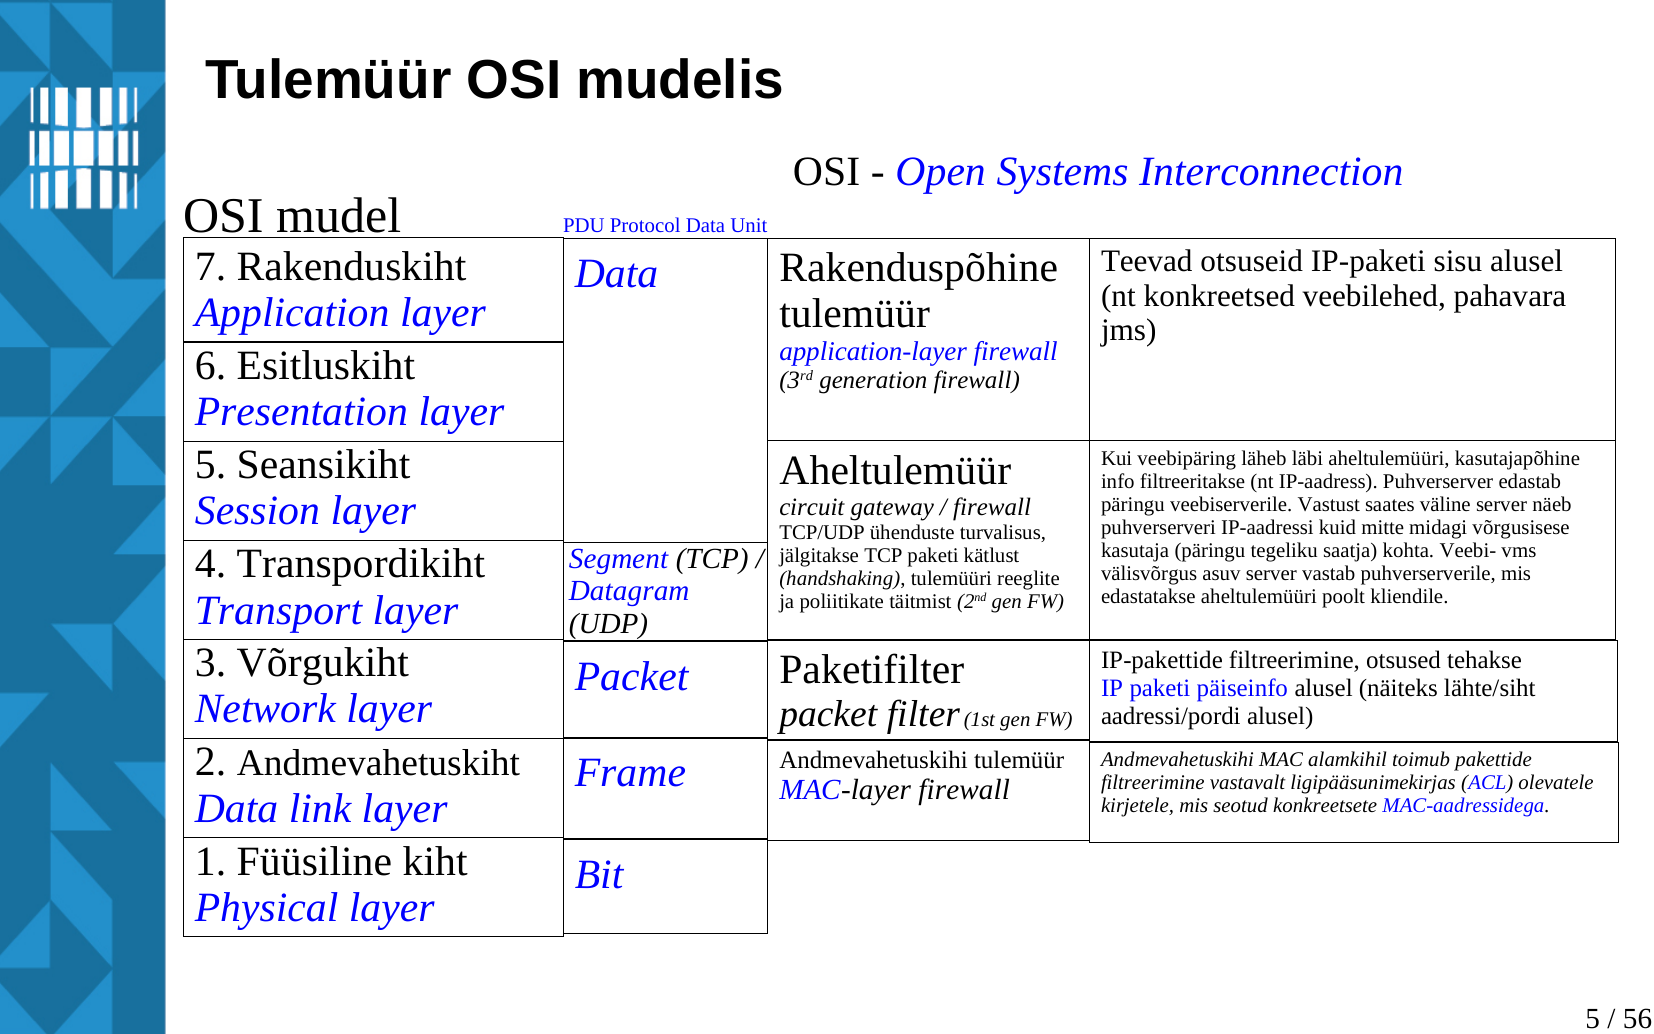

# Tulemüür OSI mudelis
OSI - Open Systems Interconnection
OSI mudel
PDU Protocol Data Unit
7. Rakenduskiht
Application layer
Data
Rakenduspõhine tulemüür
application-layer firewall
(3rd generation firewall)
Teevad otsuseid IP-paketi sisu alusel (nt konkreetsed veebilehed, pahavara jms)
6. Esitluskiht
Presentation layer
Aheltulemüür
circuit gateway / firewall
TCP/UDP ühenduste turvalisus, jälgitakse TCP paketi kätlust (handshaking), tulemüüri reeglite ja poliitikate täitmist (2nd gen FW)
Kui veebipäring läheb läbi aheltulemüüri, kasutajapõhine info filtreeritakse (nt IP-aadress). Puhverserver edastab päringu veebiserverile. Vastust saates väline server näeb puhverserveri IP-aadressi kuid mitte midagi võrgusisese kasutaja (päringu tegeliku saatja) kohta. Veebi- vms välisvõrgus asuv server vastab puhverserverile, mis edastatakse aheltulemüüri poolt kliendile.
5. Seansikiht
Session layer
4. Transpordikiht
Transport layer
Segment (TCP) / Datagram (UDP)
3. Võrgukiht
Network layer
Paketifilter
packet filter (1st gen FW)
IP-pakettide filtreerimine, otsused tehakse IP paketi päiseinfo alusel (näiteks lähte/siht aadressi/pordi alusel)
Packet
Frame
2. Andmevahetuskiht
Data link layer
Andmevahetuskihi tulemüür
MAC-layer firewall
Andmevahetuskihi MAC alamkihil toimub pakettide filtreerimine vastavalt ligipääsunimekirjas (ACL) olevatele kirjetele, mis seotud konkreetsete MAC-aadressidega.
1. Füüsiline kiht
Physical layer
Bit
5